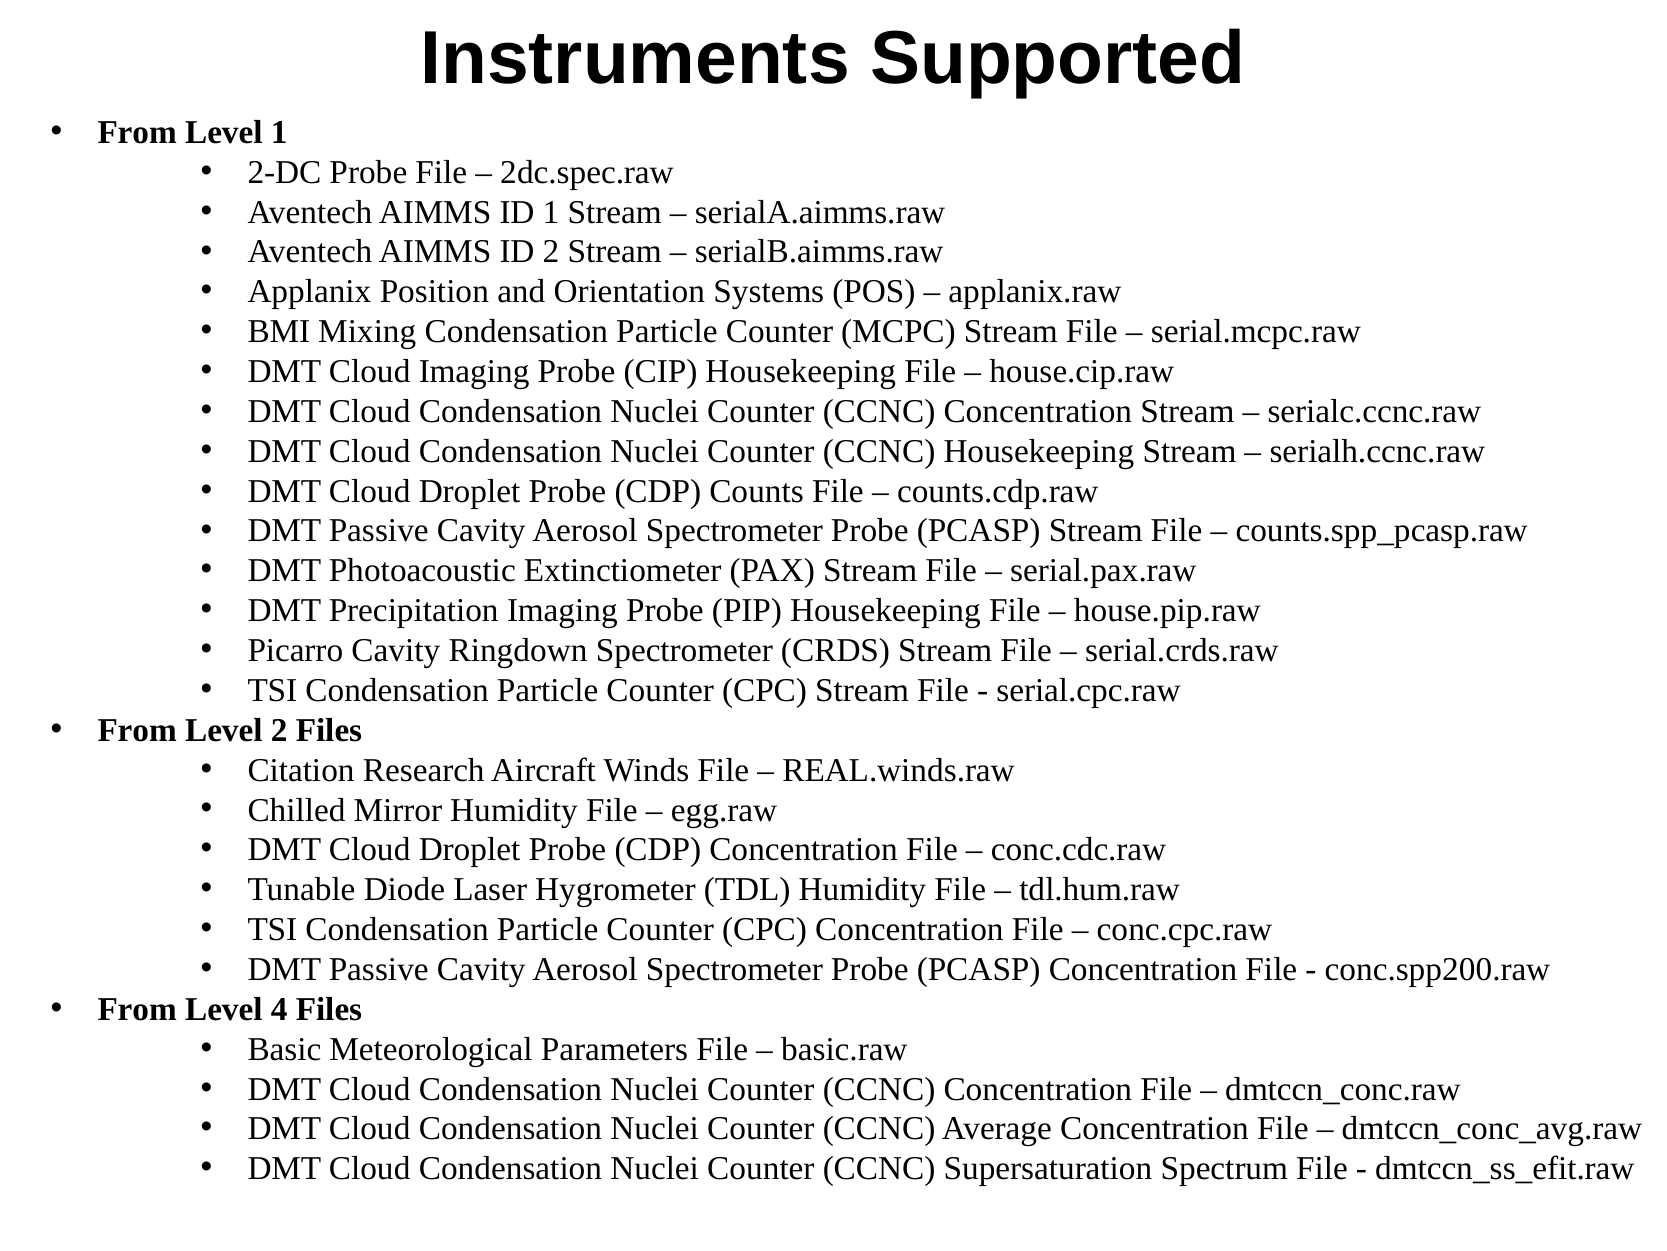

Instruments Supported
# From Level 1
2-DC Probe File – 2dc.spec.raw
Aventech AIMMS ID 1 Stream – serialA.aimms.raw
Aventech AIMMS ID 2 Stream – serialB.aimms.raw
Applanix Position and Orientation Systems (POS) – applanix.raw
BMI Mixing Condensation Particle Counter (MCPC) Stream File – serial.mcpc.raw
DMT Cloud Imaging Probe (CIP) Housekeeping File – house.cip.raw
DMT Cloud Condensation Nuclei Counter (CCNC) Concentration Stream – serialc.ccnc.raw
DMT Cloud Condensation Nuclei Counter (CCNC) Housekeeping Stream – serialh.ccnc.raw
DMT Cloud Droplet Probe (CDP) Counts File – counts.cdp.raw
DMT Passive Cavity Aerosol Spectrometer Probe (PCASP) Stream File – counts.spp_pcasp.raw
DMT Photoacoustic Extinctiometer (PAX) Stream File – serial.pax.raw
DMT Precipitation Imaging Probe (PIP) Housekeeping File – house.pip.raw
Picarro Cavity Ringdown Spectrometer (CRDS) Stream File – serial.crds.raw
TSI Condensation Particle Counter (CPC) Stream File - serial.cpc.raw
From Level 2 Files
Citation Research Aircraft Winds File – REAL.winds.raw
Chilled Mirror Humidity File – egg.raw
DMT Cloud Droplet Probe (CDP) Concentration File – conc.cdc.raw
Tunable Diode Laser Hygrometer (TDL) Humidity File – tdl.hum.raw
TSI Condensation Particle Counter (CPC) Concentration File – conc.cpc.raw
DMT Passive Cavity Aerosol Spectrometer Probe (PCASP) Concentration File - conc.spp200.raw
From Level 4 Files
Basic Meteorological Parameters File – basic.raw
DMT Cloud Condensation Nuclei Counter (CCNC) Concentration File – dmtccn_conc.raw
DMT Cloud Condensation Nuclei Counter (CCNC) Average Concentration File – dmtccn_conc_avg.raw
DMT Cloud Condensation Nuclei Counter (CCNC) Supersaturation Spectrum File - dmtccn_ss_efit.raw